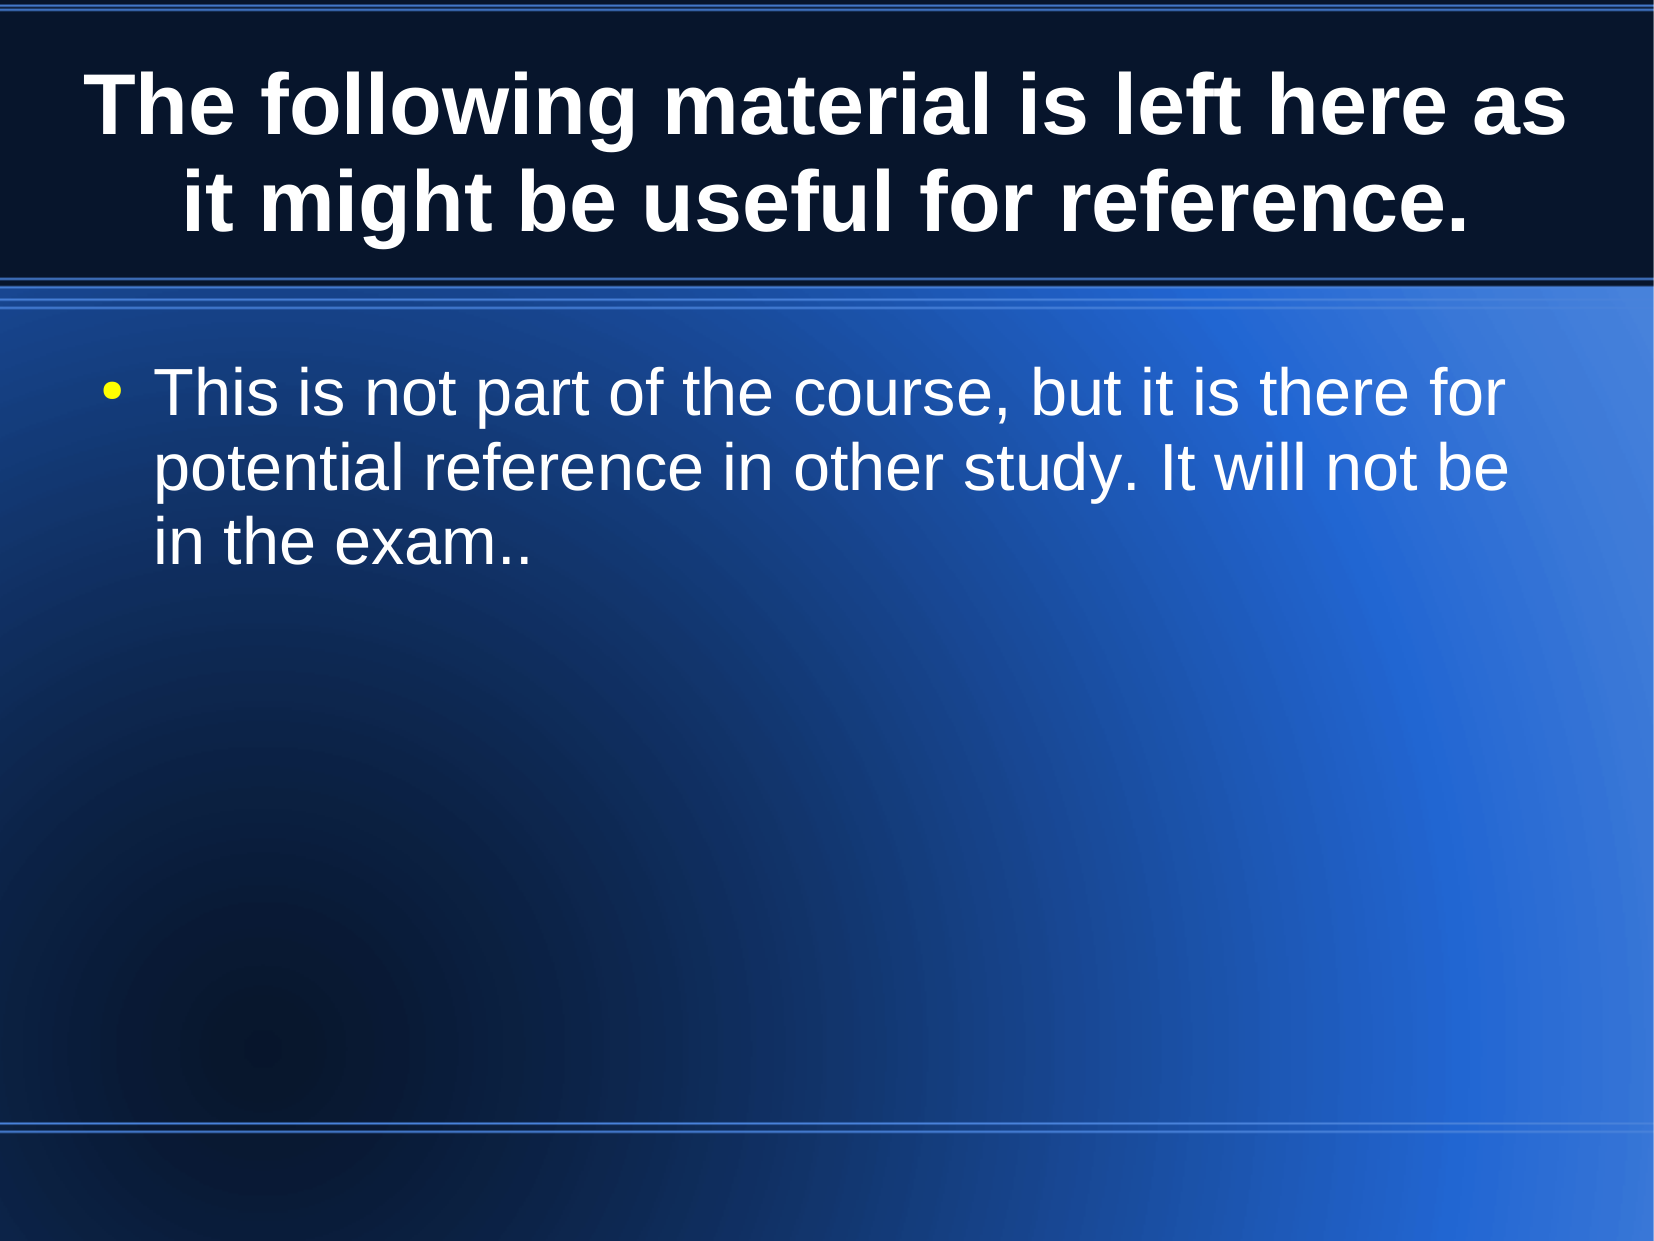

# The following material is left here as it might be useful for reference.
This is not part of the course, but it is there for potential reference in other study. It will not be in the exam..